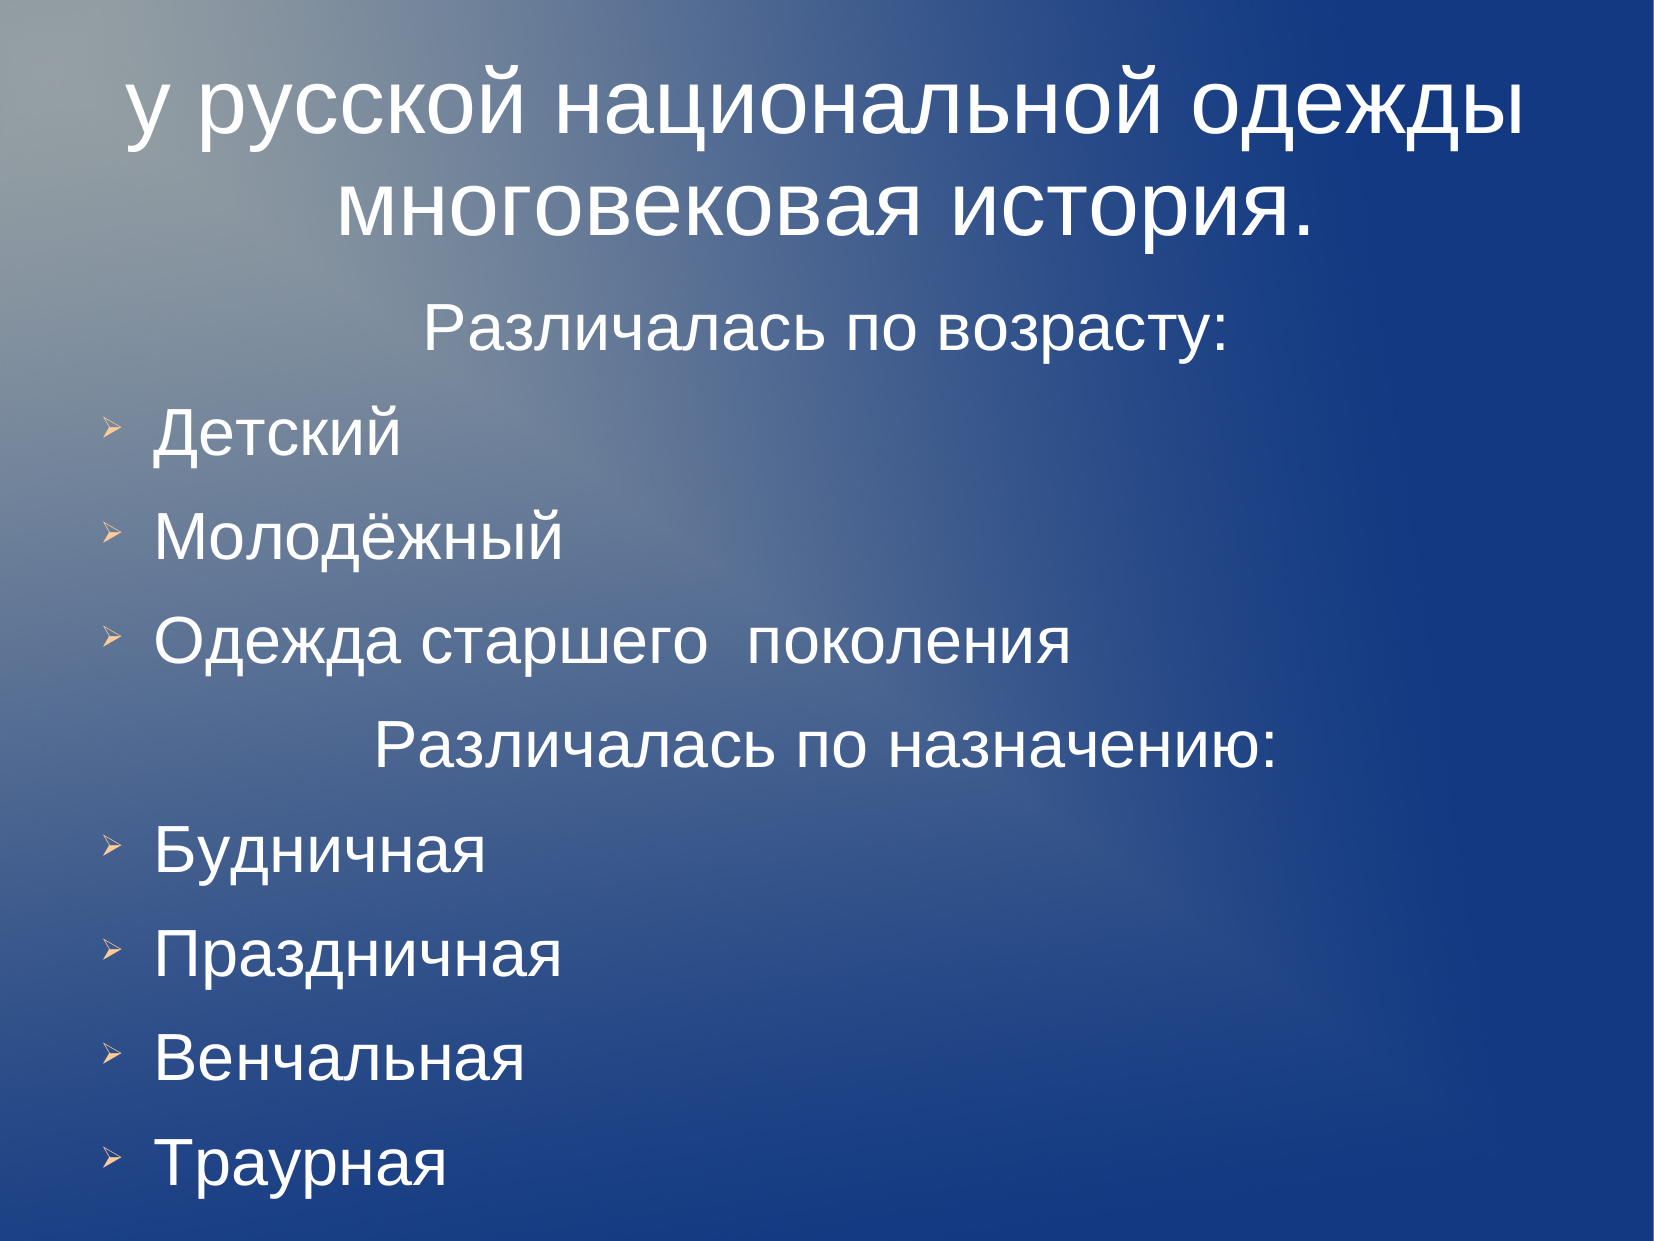

# у русской национальной одежды многовековая история.
Различалась по возрасту:
Детский
Молодёжный
Одежда старшего поколения
Различалась по назначению:
Будничная
Праздничная
Венчальная
Траурная